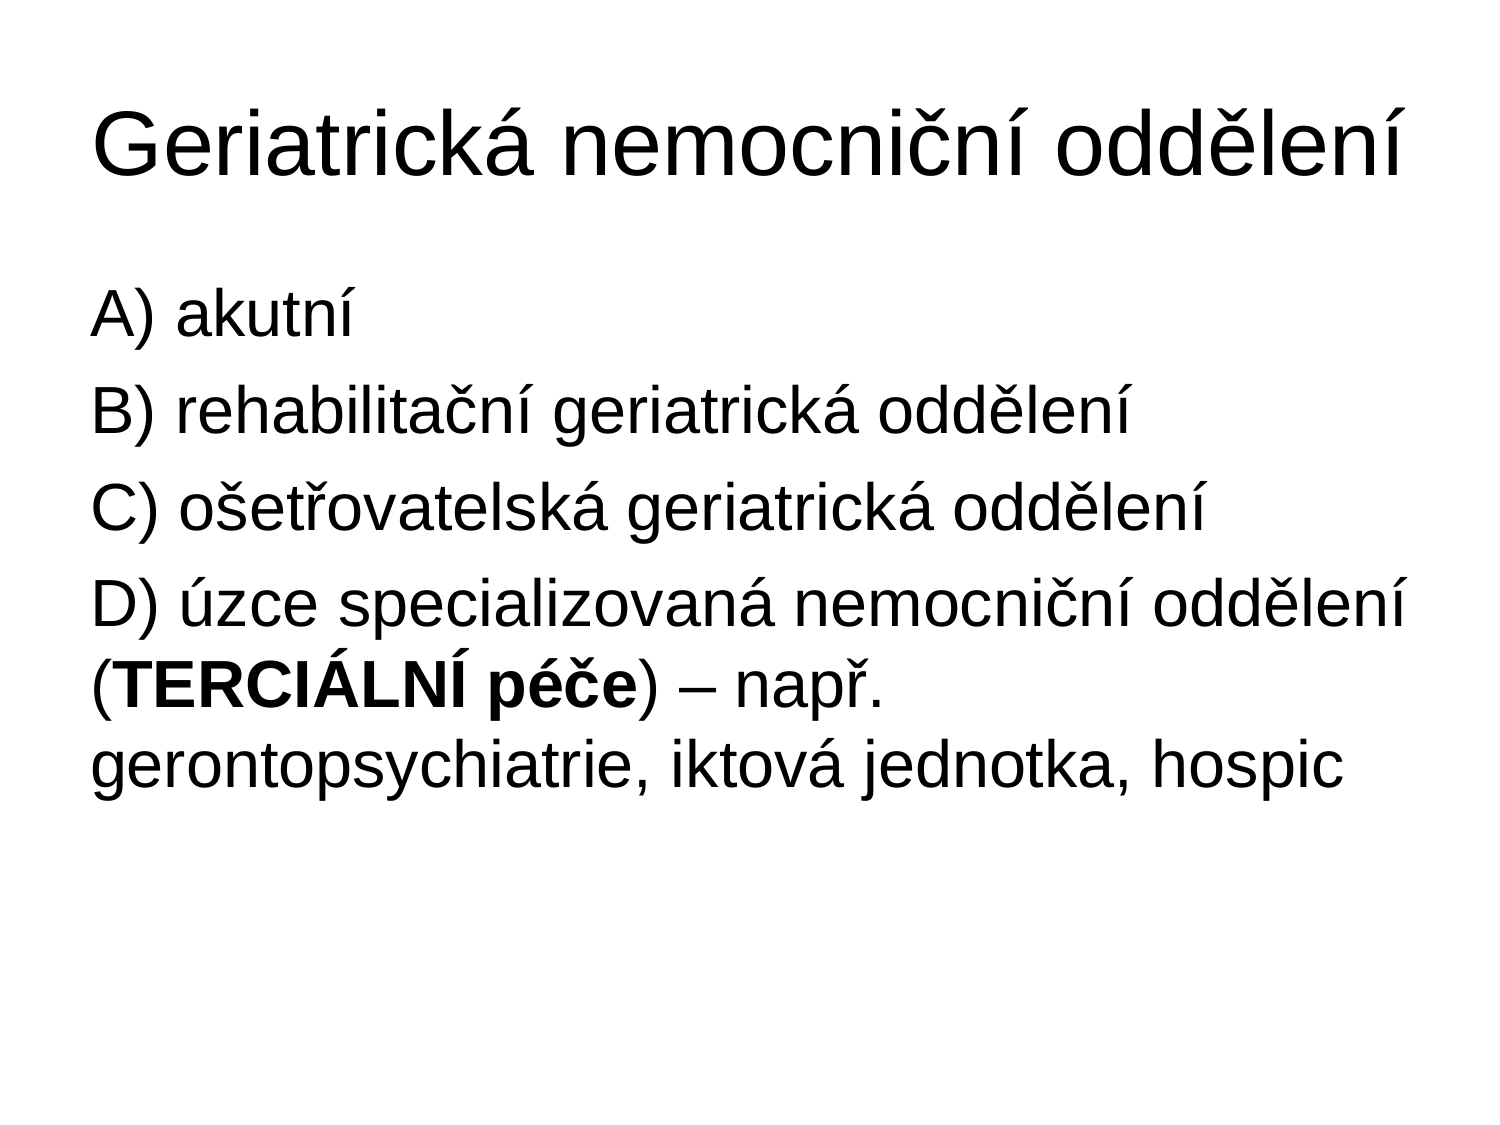

# Geriatrická nemocniční oddělení
A) akutní
B) rehabilitační geriatrická oddělení
C) ošetřovatelská geriatrická oddělení
D) úzce specializovaná nemocniční oddělení (TERCIÁLNÍ péče) – např. gerontopsychiatrie, iktová jednotka, hospic